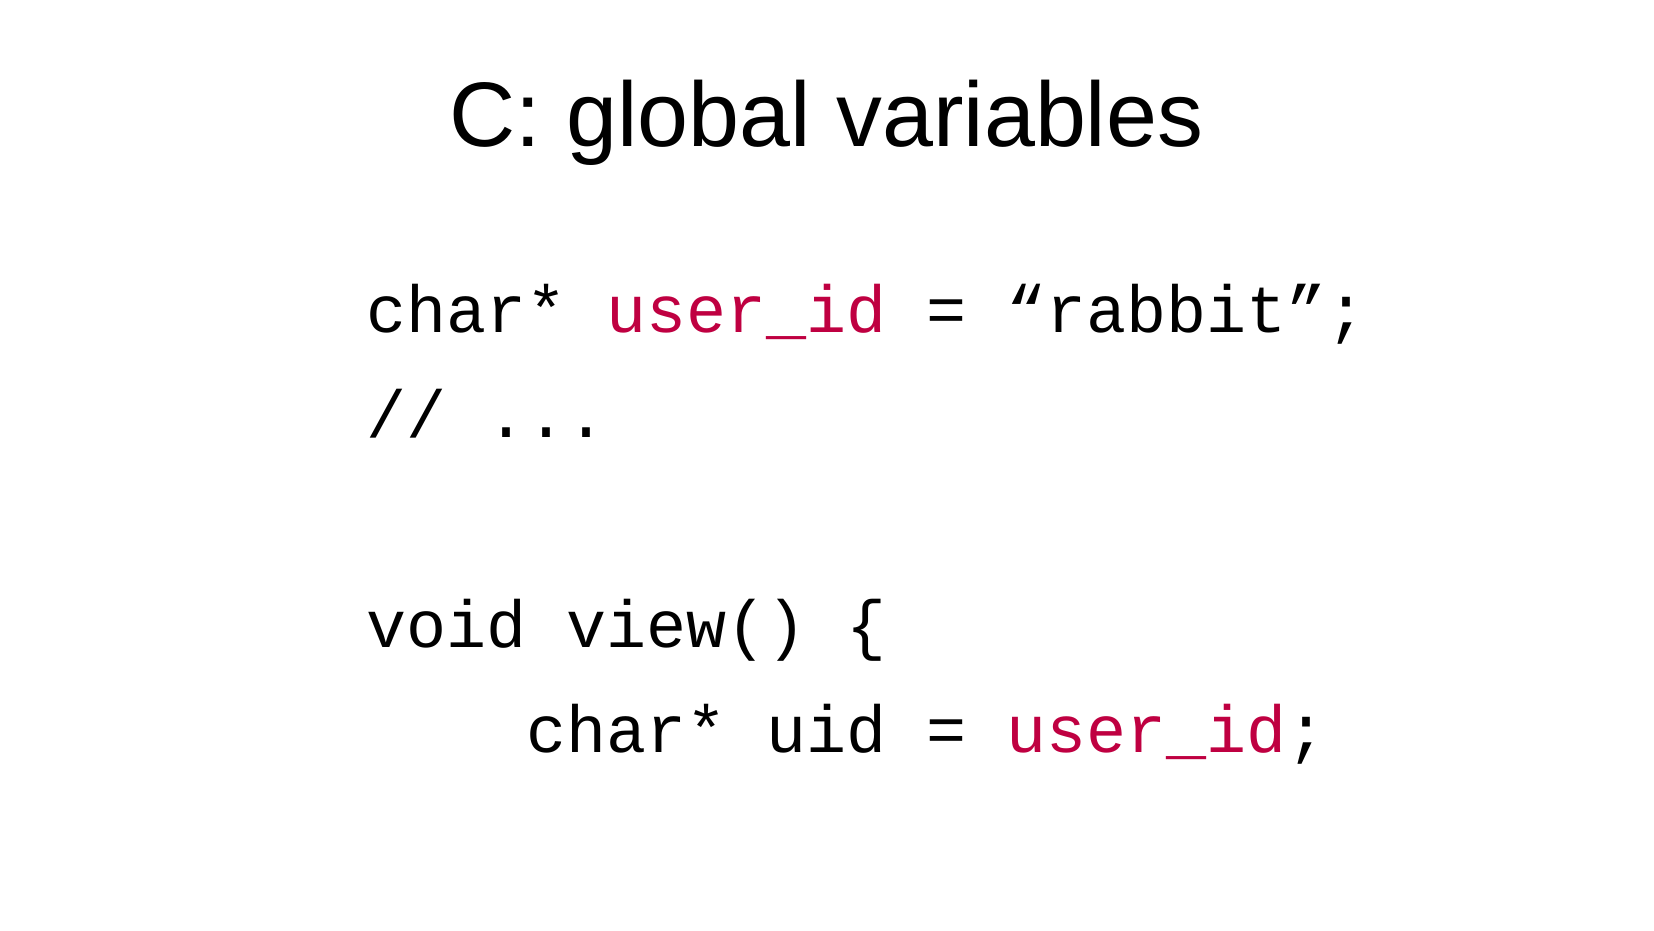

# C: global variables
char* user_id = “rabbit”;
// ...
void view() {
 char* uid = user_id;